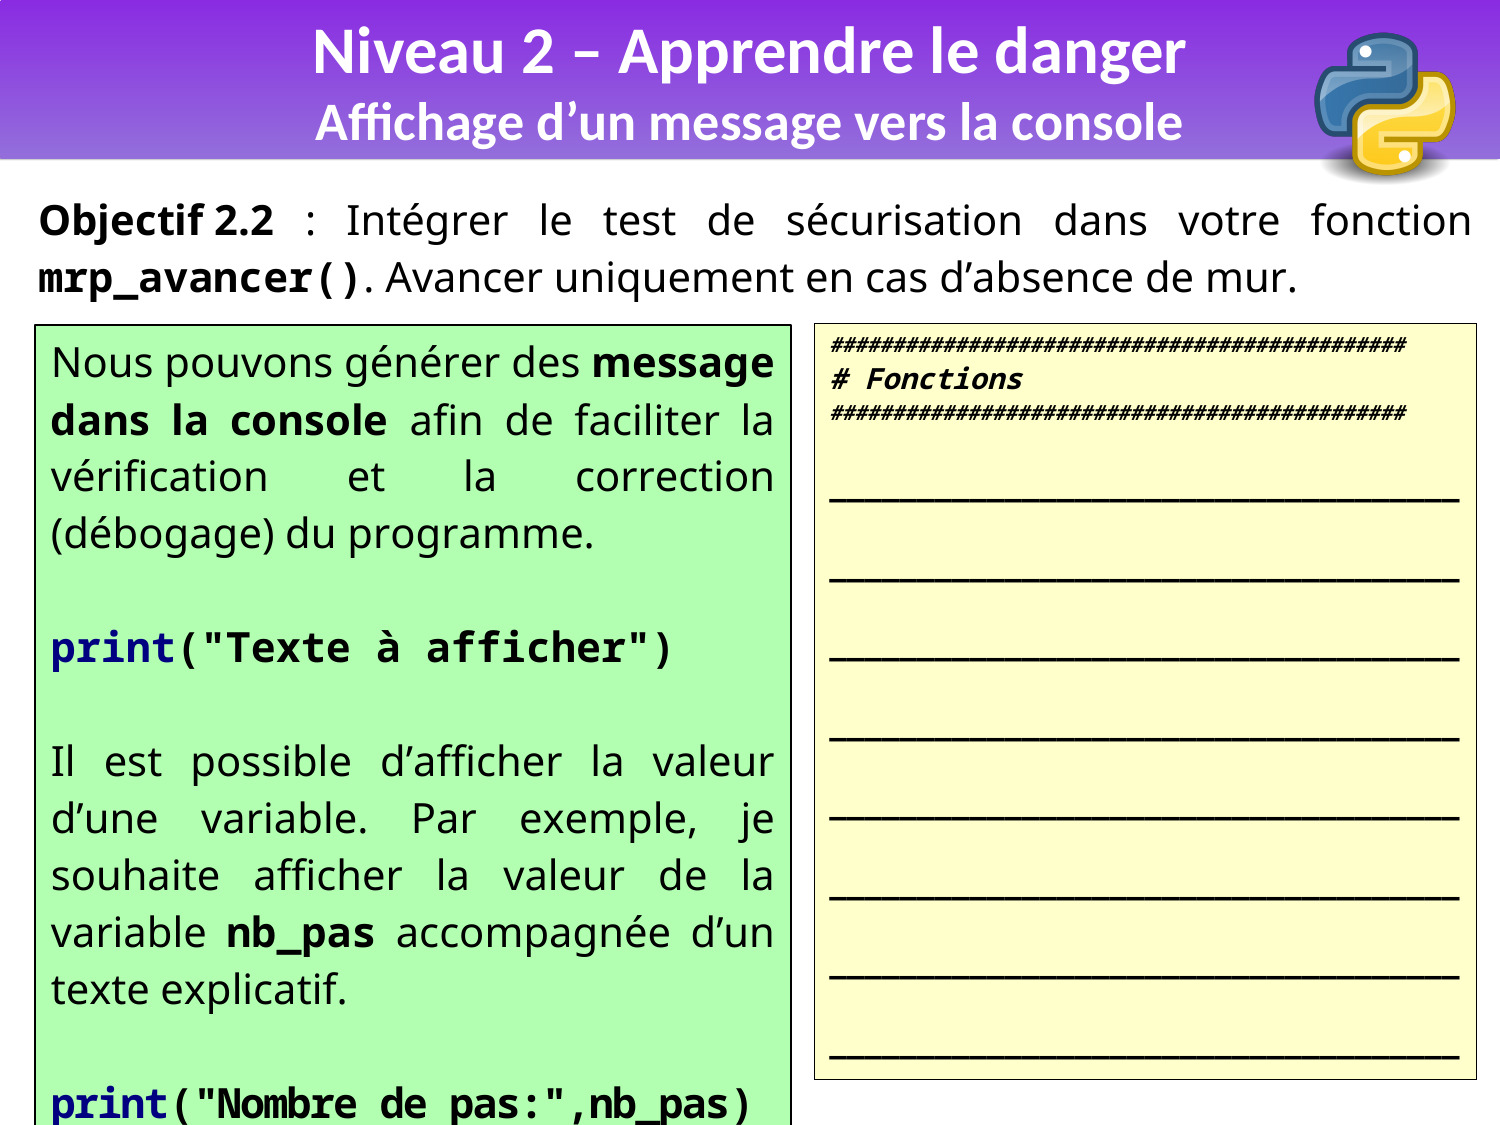

Niveau 2 – Apprendre le danger
Affichage d’un message vers la console
Objectif 2.2 : Intégrer le test de sécurisation dans votre fonction mrp_avancer(). Avancer uniquement en cas d’absence de mur.
##############################################
# Fonctions
##############################################
____________________________________
____________________________________
____________________________________
____________________________________
____________________________________
____________________________________
____________________________________
____________________________________
____________________________________
____________________________________
____________________________________
Nous pouvons générer des message dans la console afin de faciliter la vérification et la correction (débogage) du programme.
print("Texte à afficher")
Il est possible d’afficher la valeur d’une variable. Par exemple, je souhaite afficher la valeur de la variable nb_pas accompagnée d’un texte explicatif.
print("Nombre de pas:",nb_pas)